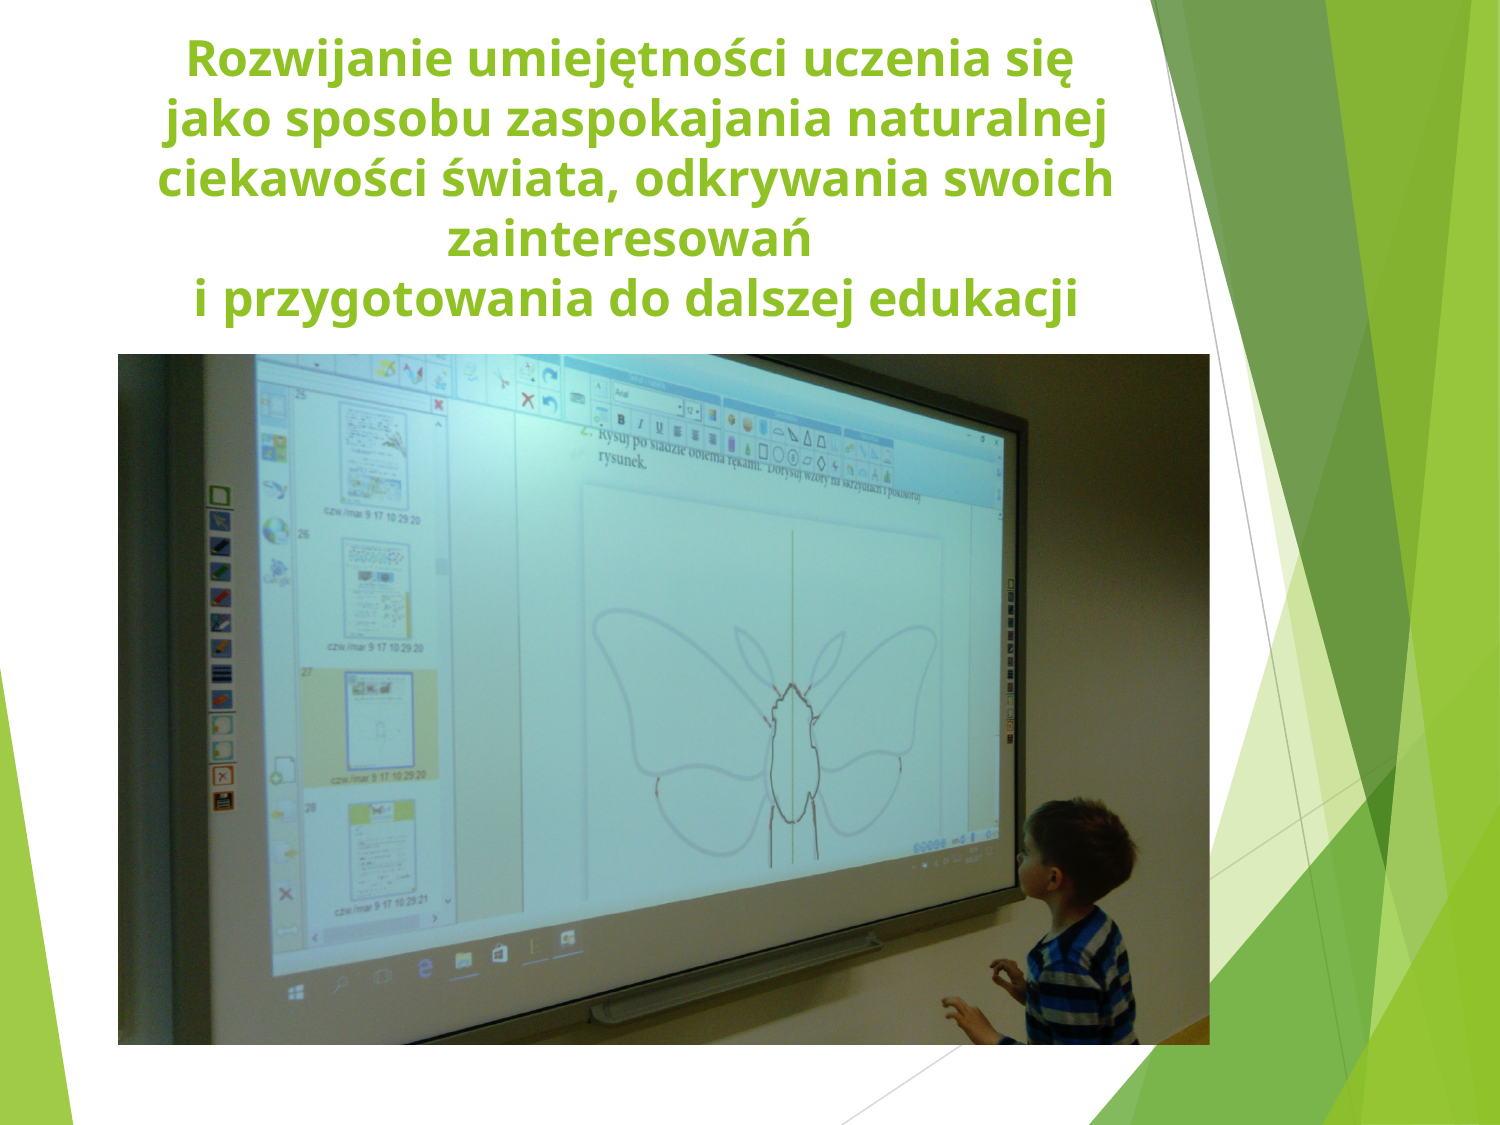

# Rozwijanie umiejętności uczenia się jako sposobu zaspokajania naturalnej ciekawości świata, odkrywania swoich zainteresowań i przygotowania do dalszej edukacji